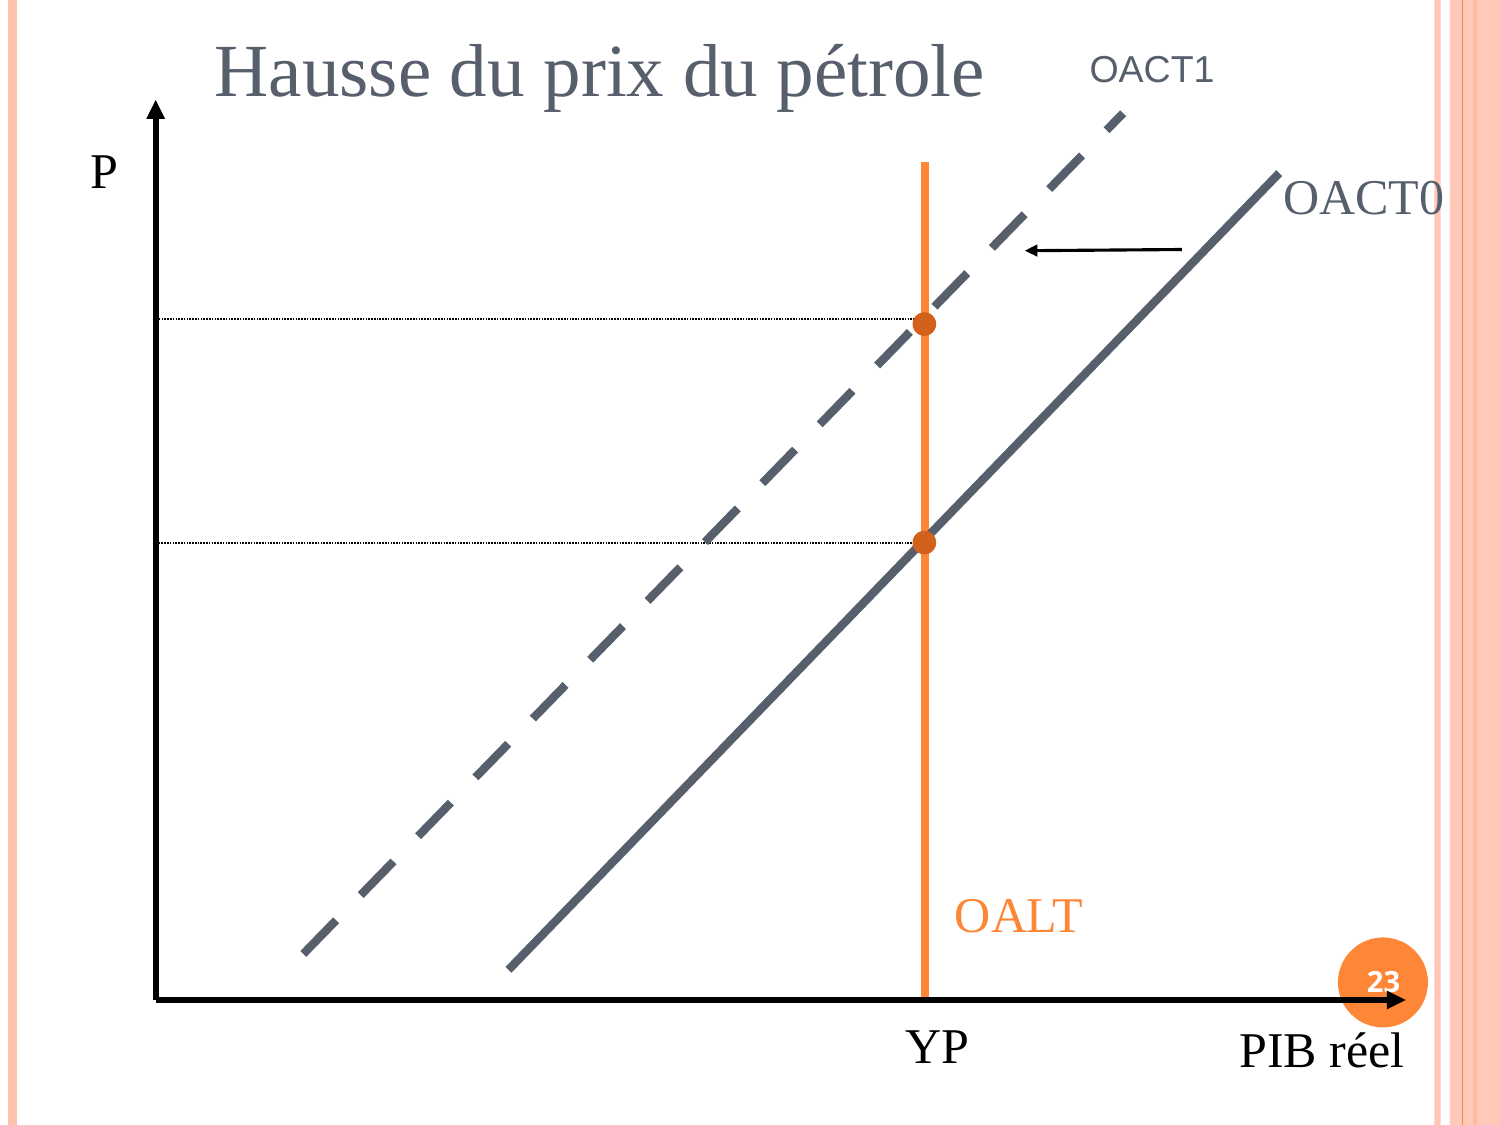

Hausse du prix du pétrole
OACT1
P
OACT0
OALT
YP
PIB réel